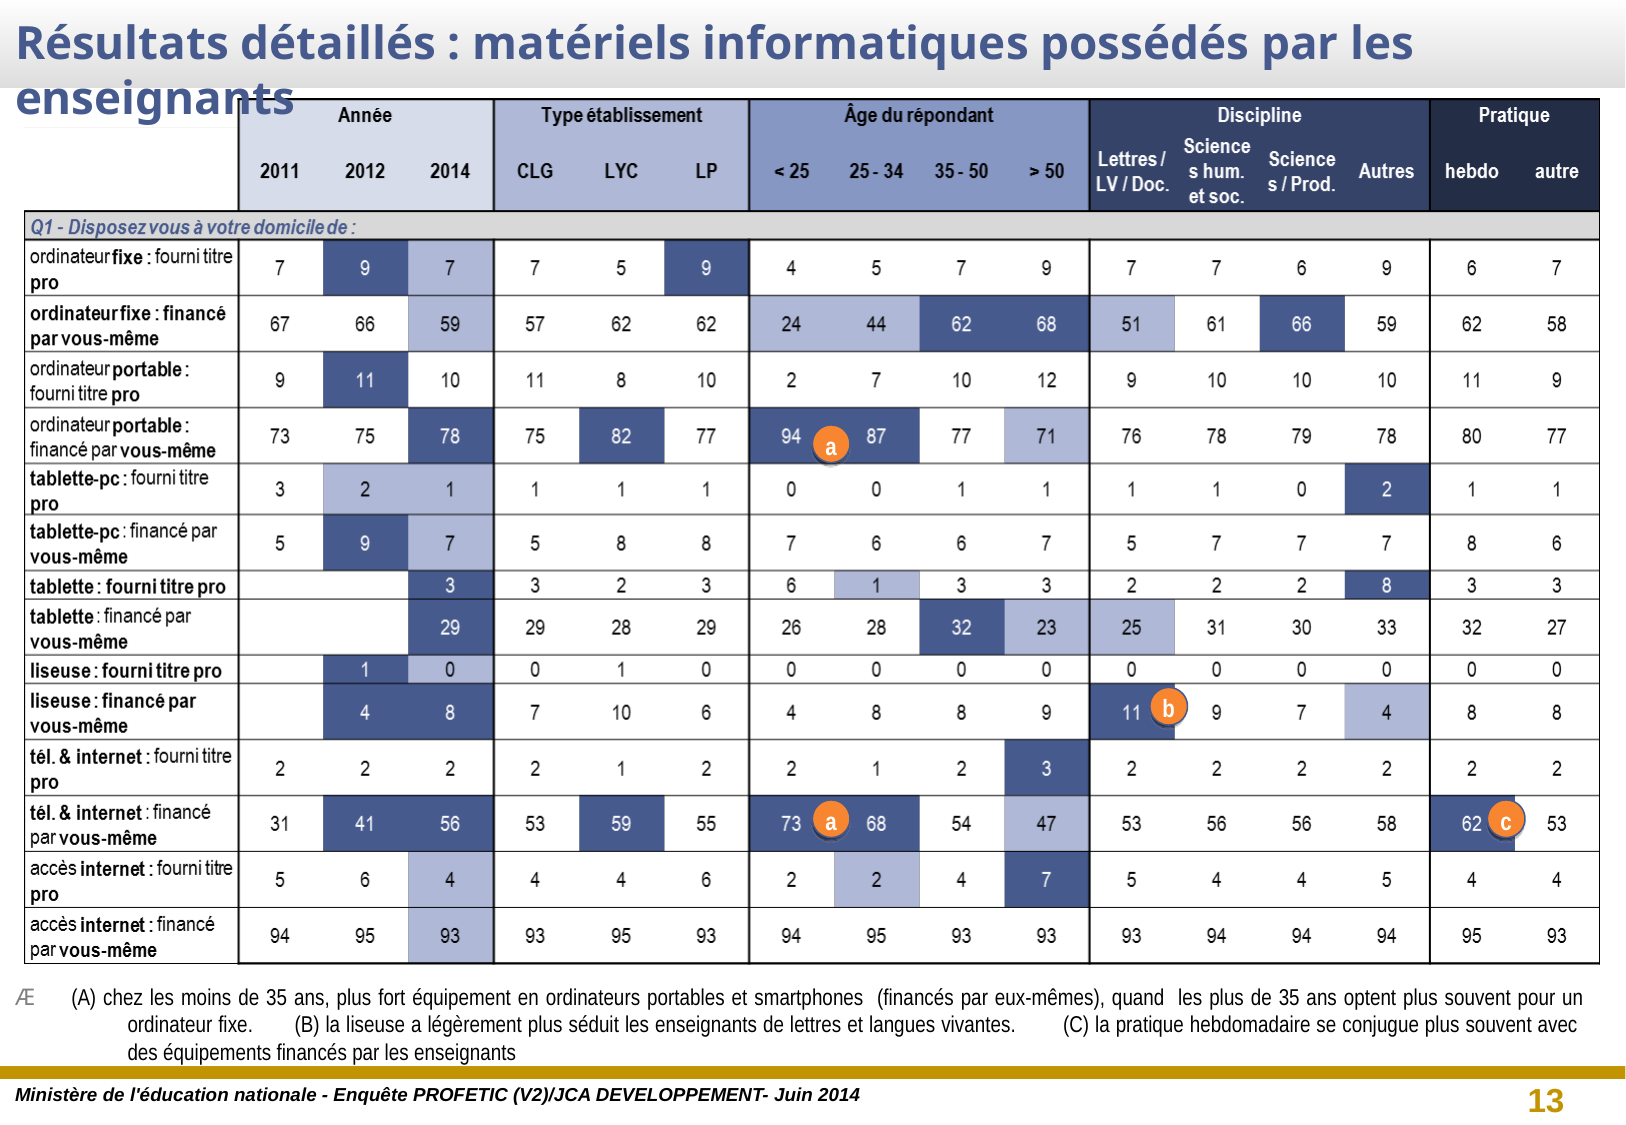

# Résultats détaillés : matériels informatiques possédés par les enseignants
a
b
a
c
(A) chez les moins de 35 ans, plus fort équipement en ordinateurs portables et smartphones (financés par eux-mêmes), quand les plus de 35 ans optent plus souvent pour un ordinateur fixe. (B) la liseuse a légèrement plus séduit les enseignants de lettres et langues vivantes. (C) la pratique hebdomadaire se conjugue plus souvent avec des équipements financés par les enseignants
13
Ministère de l'éducation nationale - Enquête PROFETIC (V2)/JCA DEVELOPPEMENT- Juin 2014